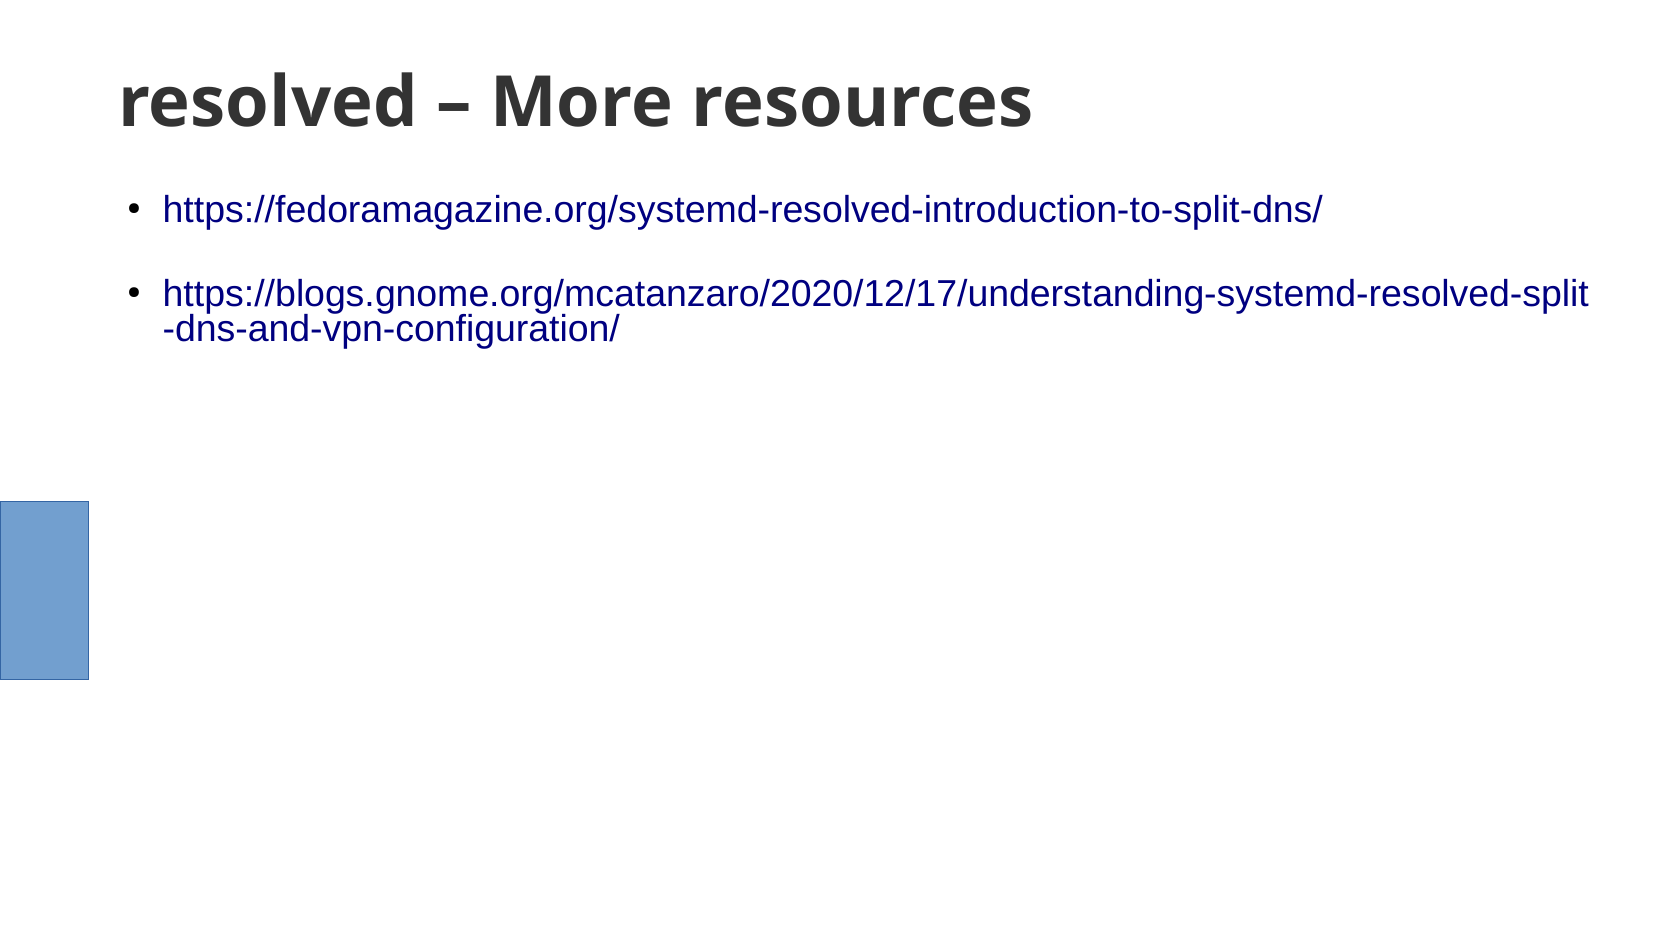

# resolved – More resources
https://fedoramagazine.org/systemd-resolved-introduction-to-split-dns/
https://blogs.gnome.org/mcatanzaro/2020/12/17/understanding-systemd-resolved-split-dns-and-vpn-configuration/